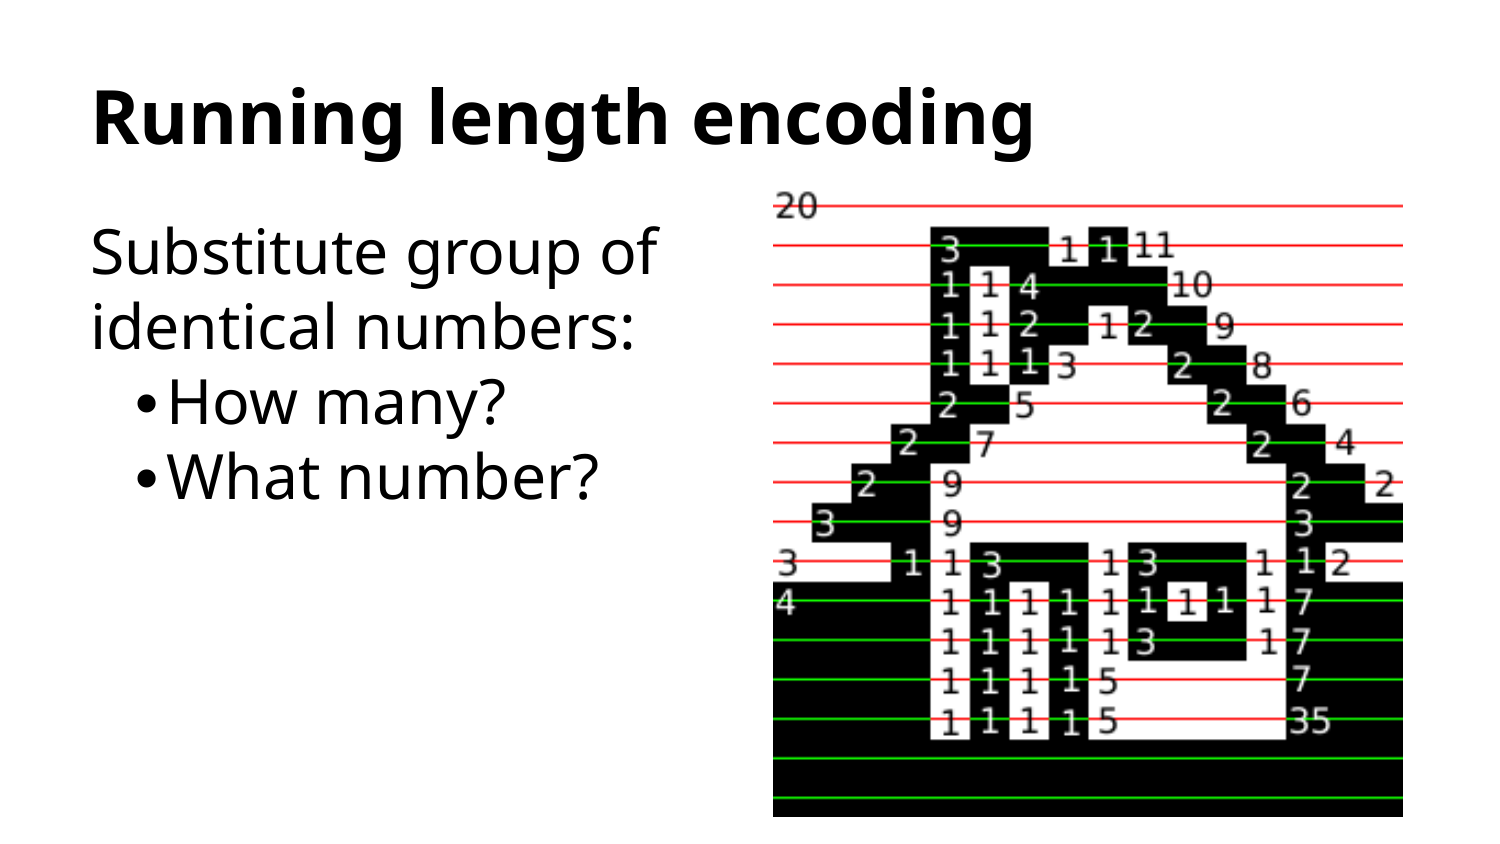

# Running length encoding
Substitute group of identical numbers:
How many?
What number?